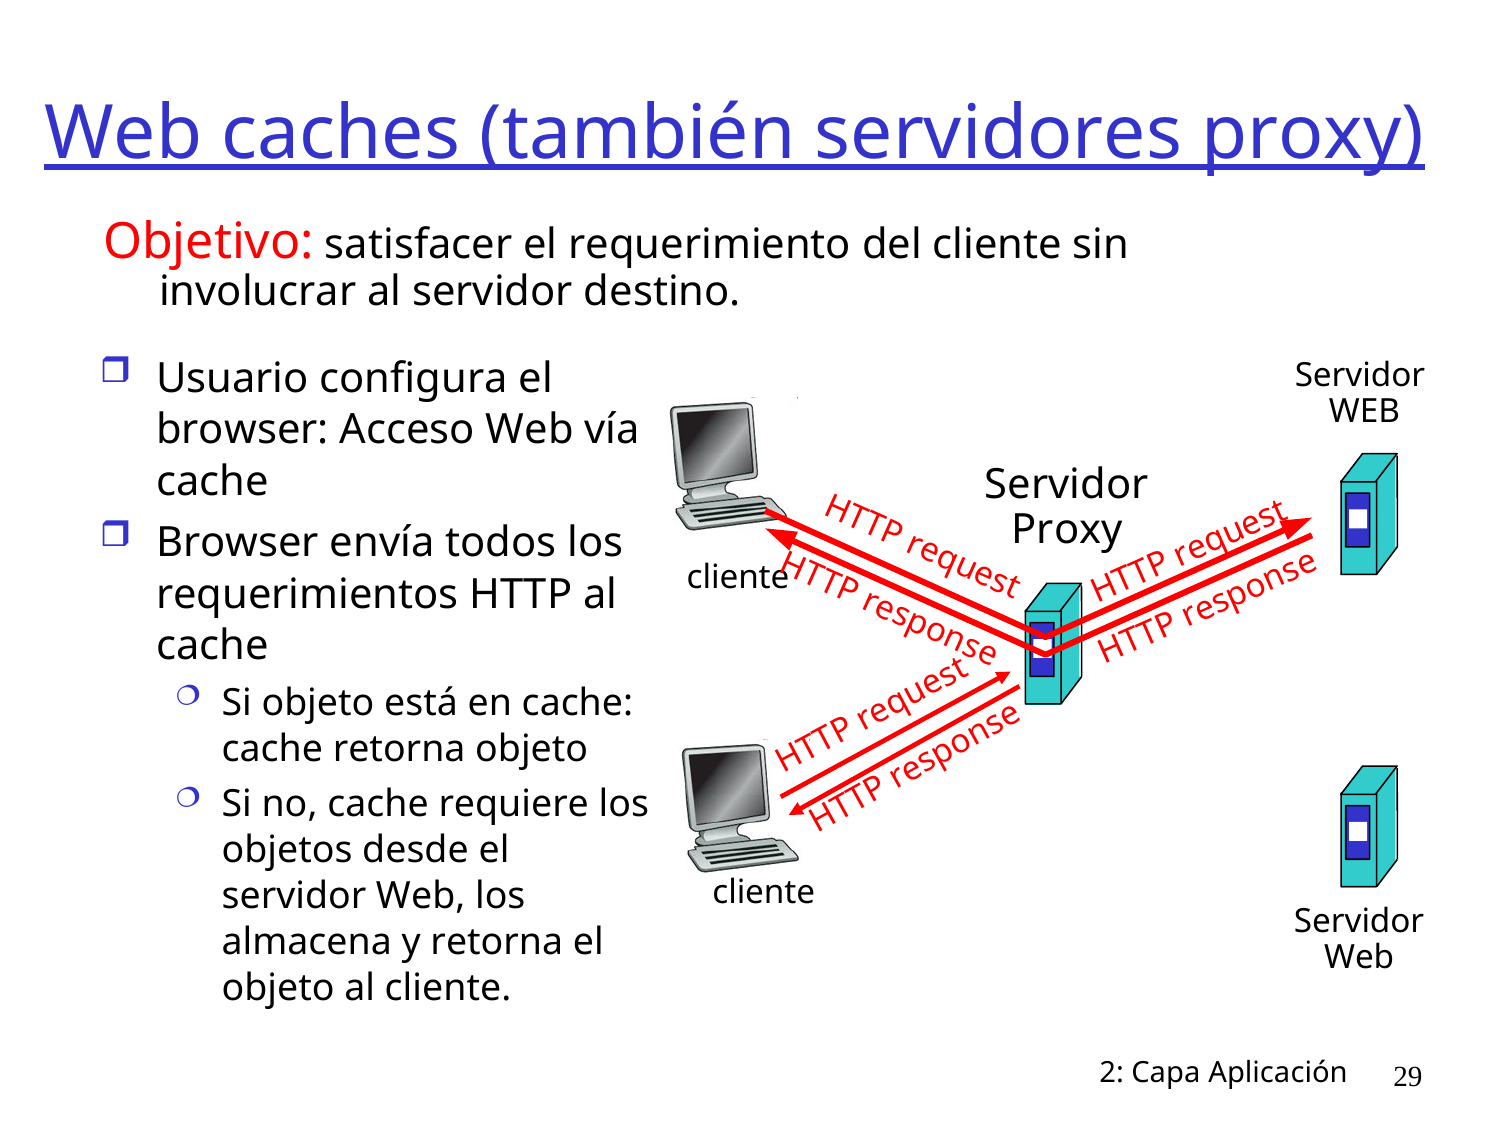

# Web caches (también servidores proxy)
Objetivo: satisfacer el requerimiento del cliente sin involucrar al servidor destino.
Usuario configura el browser: Acceso Web vía cache
Browser envía todos los requerimientos HTTP al cache
Si objeto está en cache: cache retorna objeto
Si no, cache requiere los objetos desde el servidor Web, los almacena y retorna el objeto al cliente.
Servidor
WEB
Servidor
Proxy
HTTP request
HTTP request
cliente
HTTP response
HTTP response
HTTP request
HTTP response
cliente
Servidor
Web